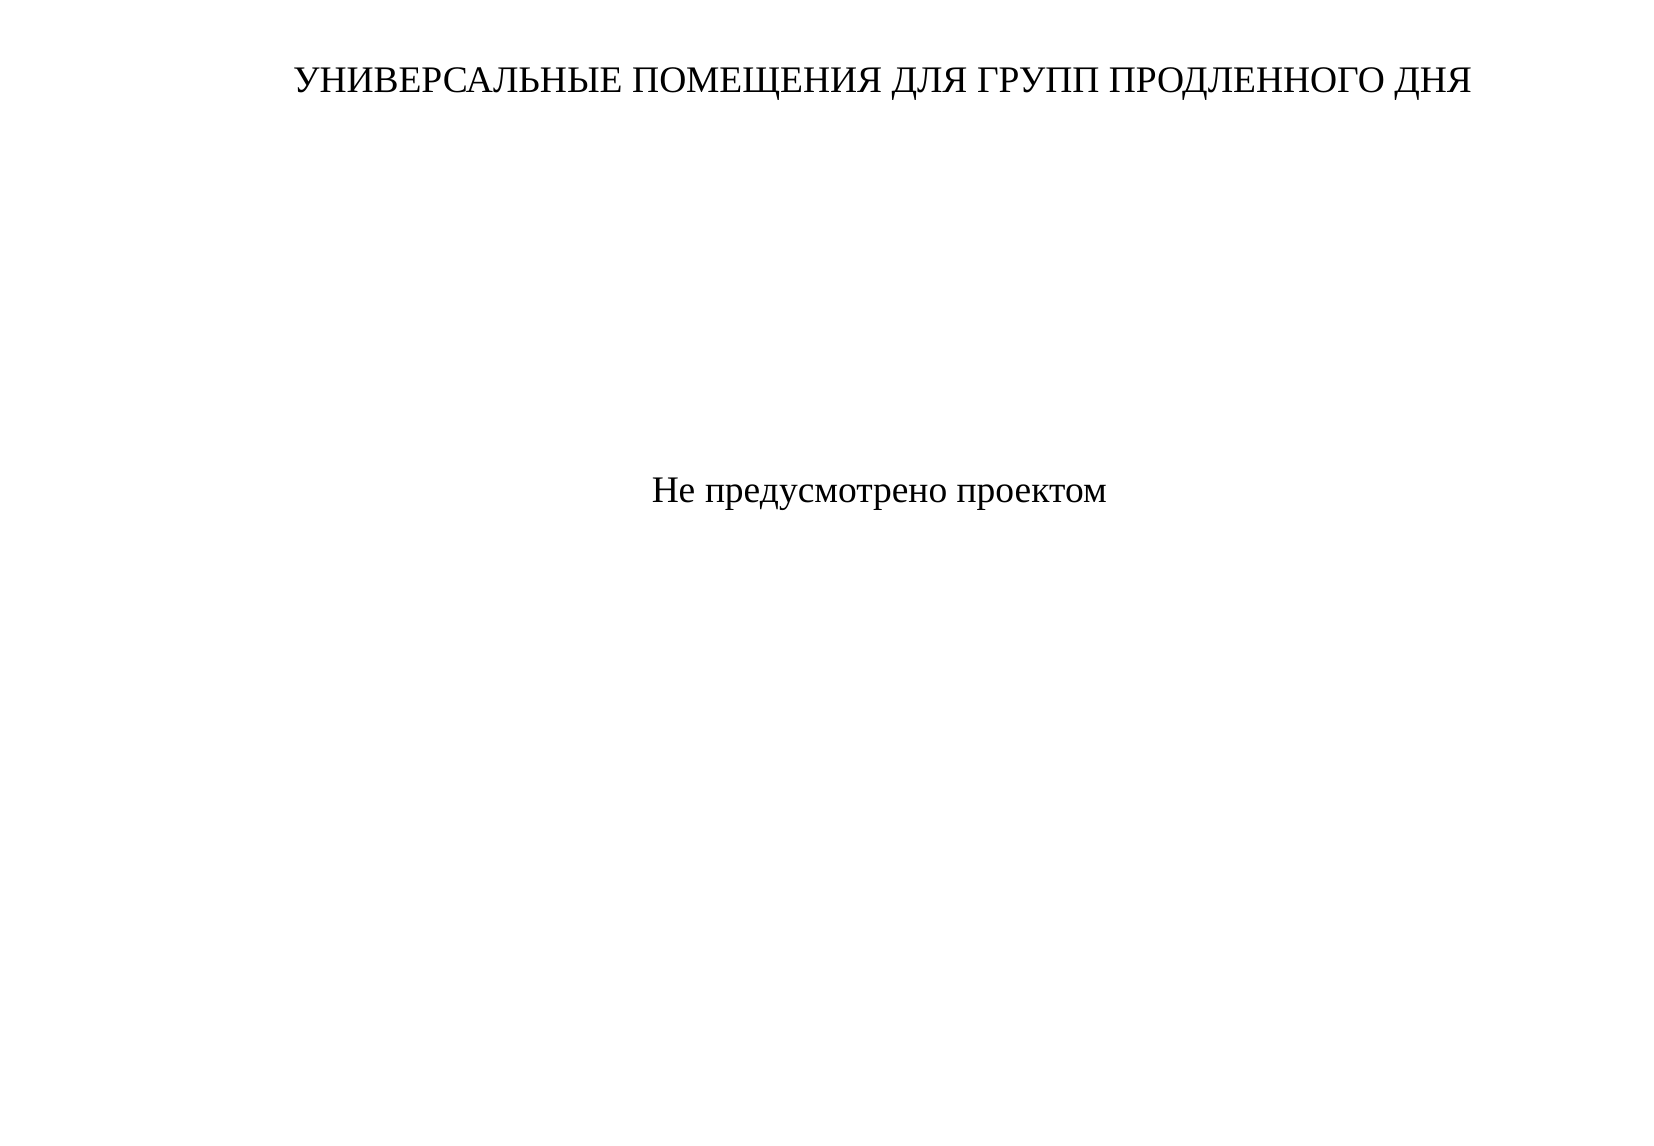

УНИВЕРСАЛЬНЫЕ ПОМЕЩЕНИЯ ДЛЯ ГРУПП ПРОДЛЕННОГО ДНЯ
Не предусмотрено проектом